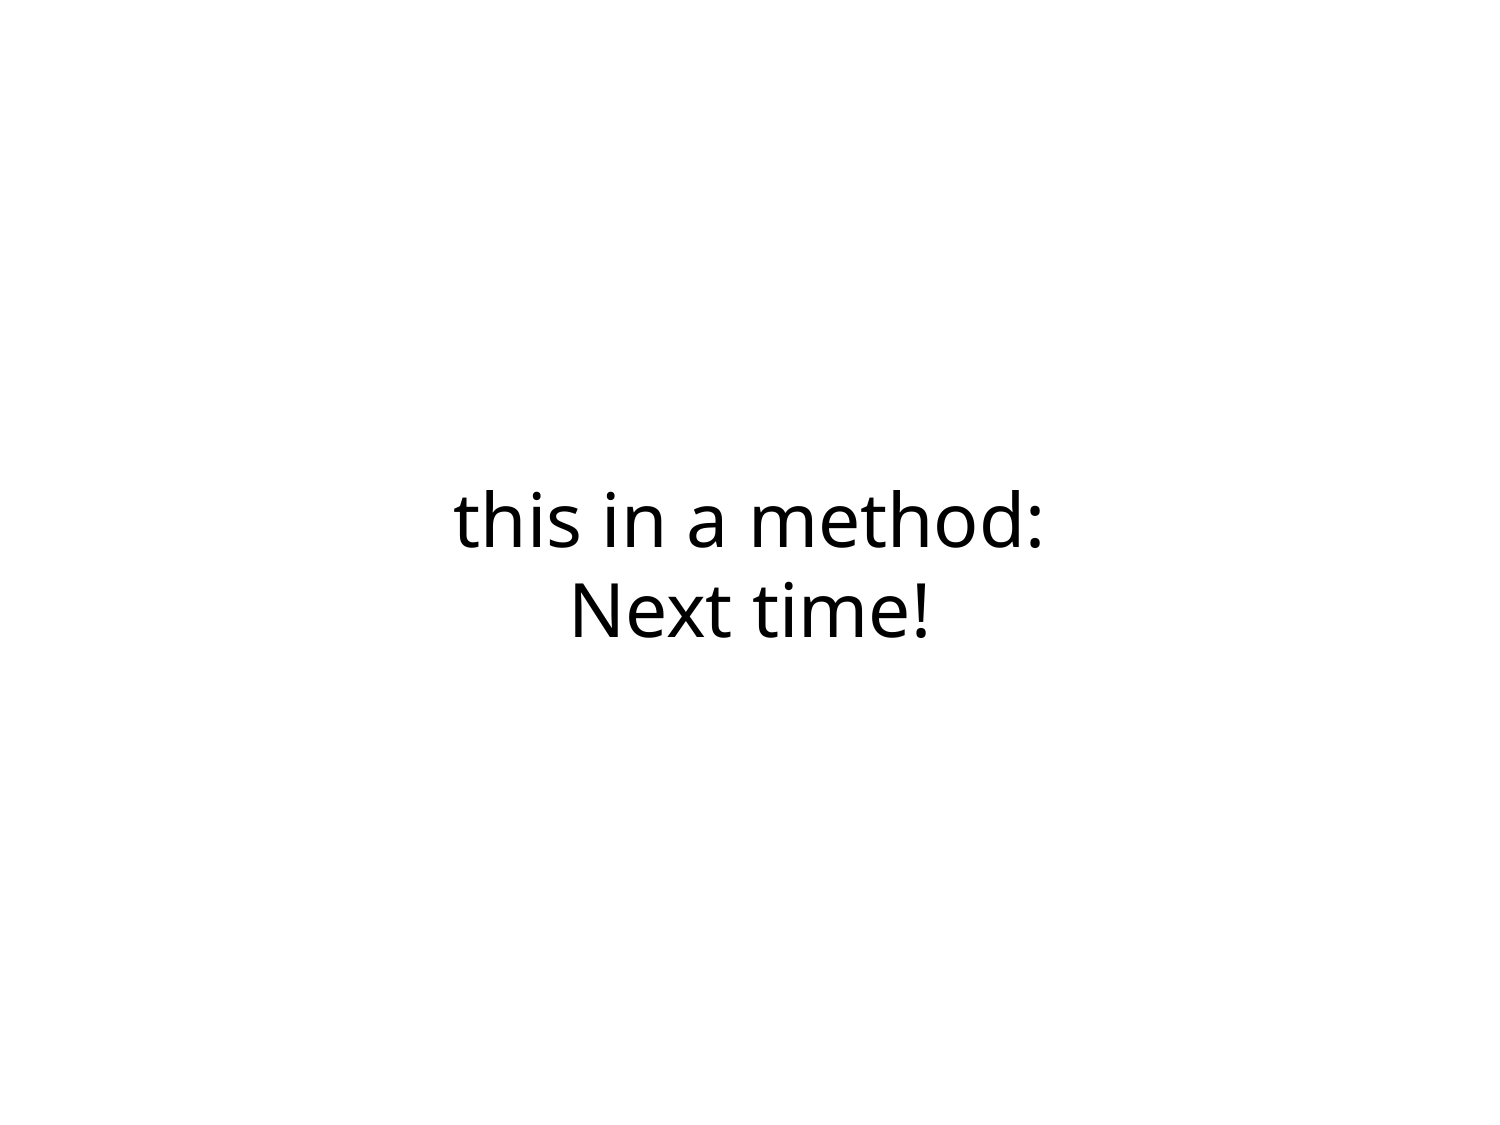

# this in a method: Next time!